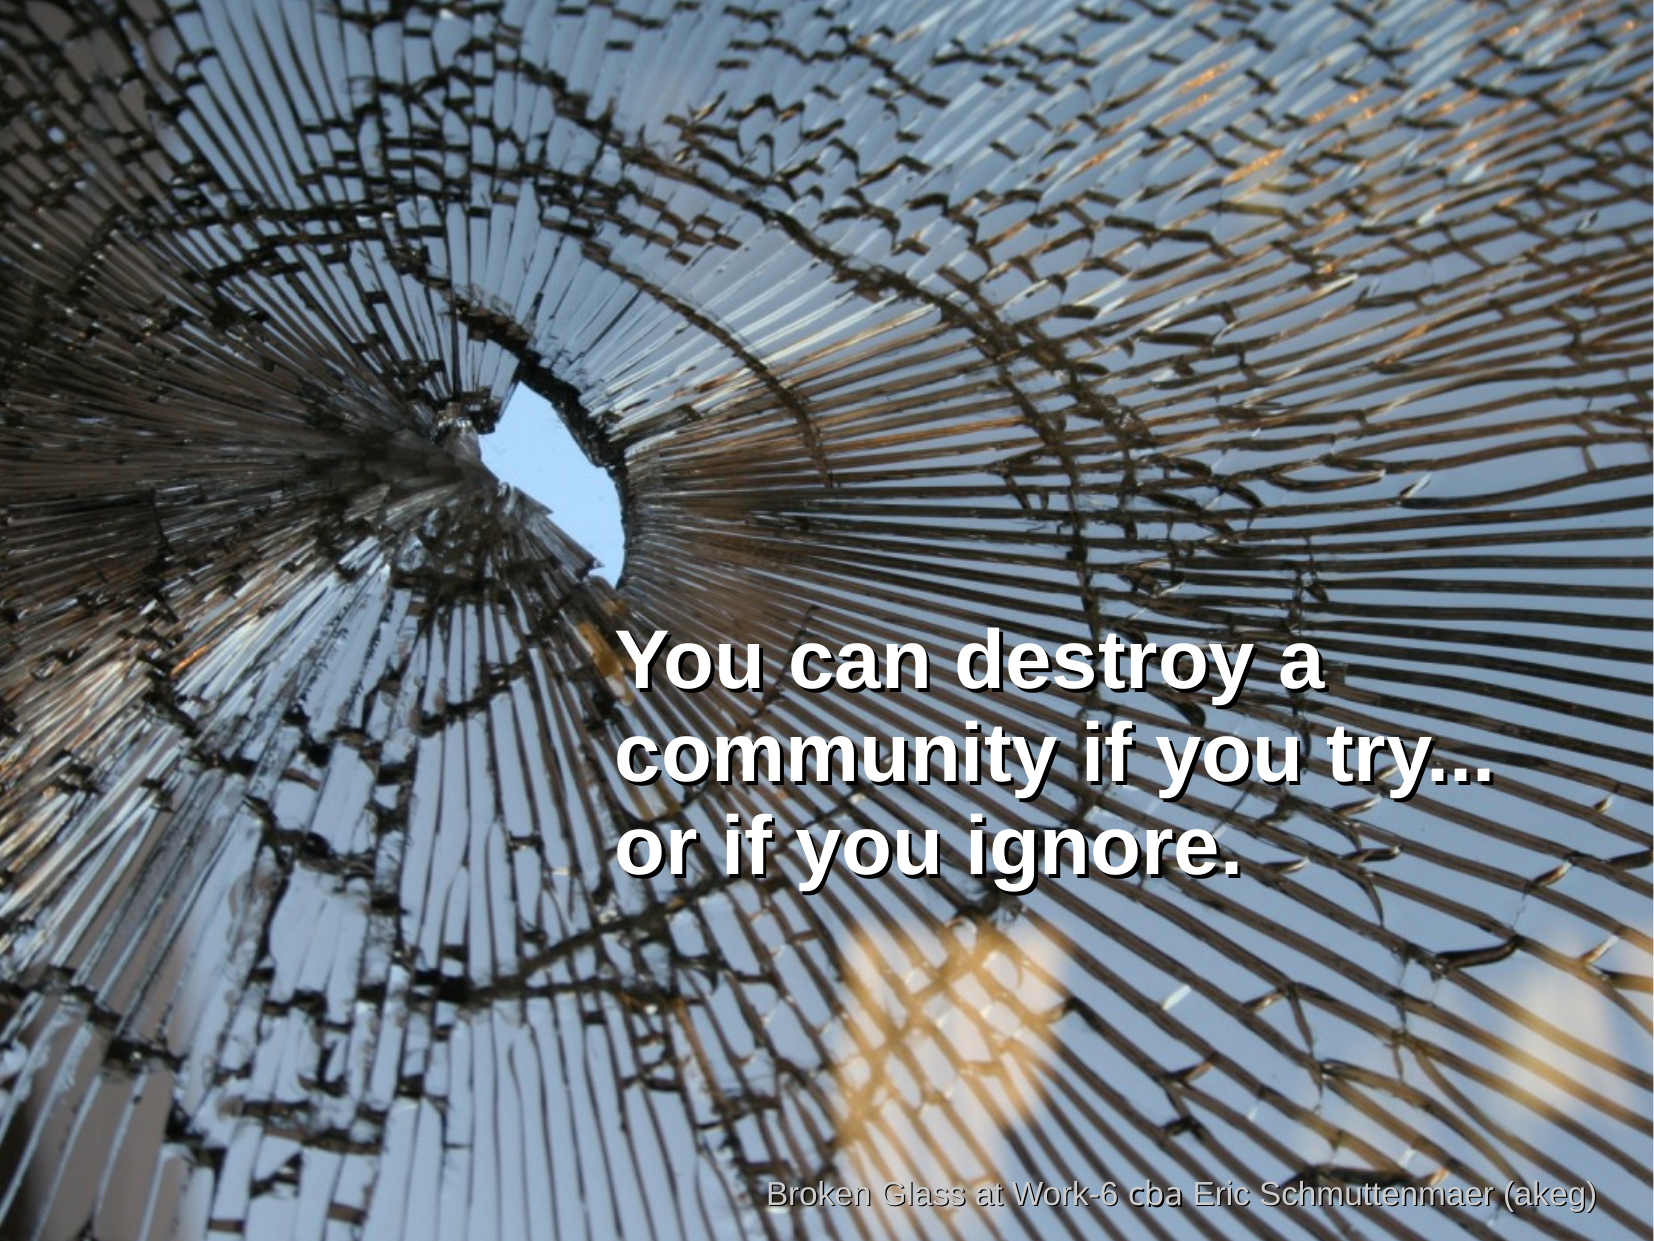

You can destroy a community if you try...
or if you ignore.
Broken Glass at Work-6 cba Eric Schmuttenmaer (akeg)